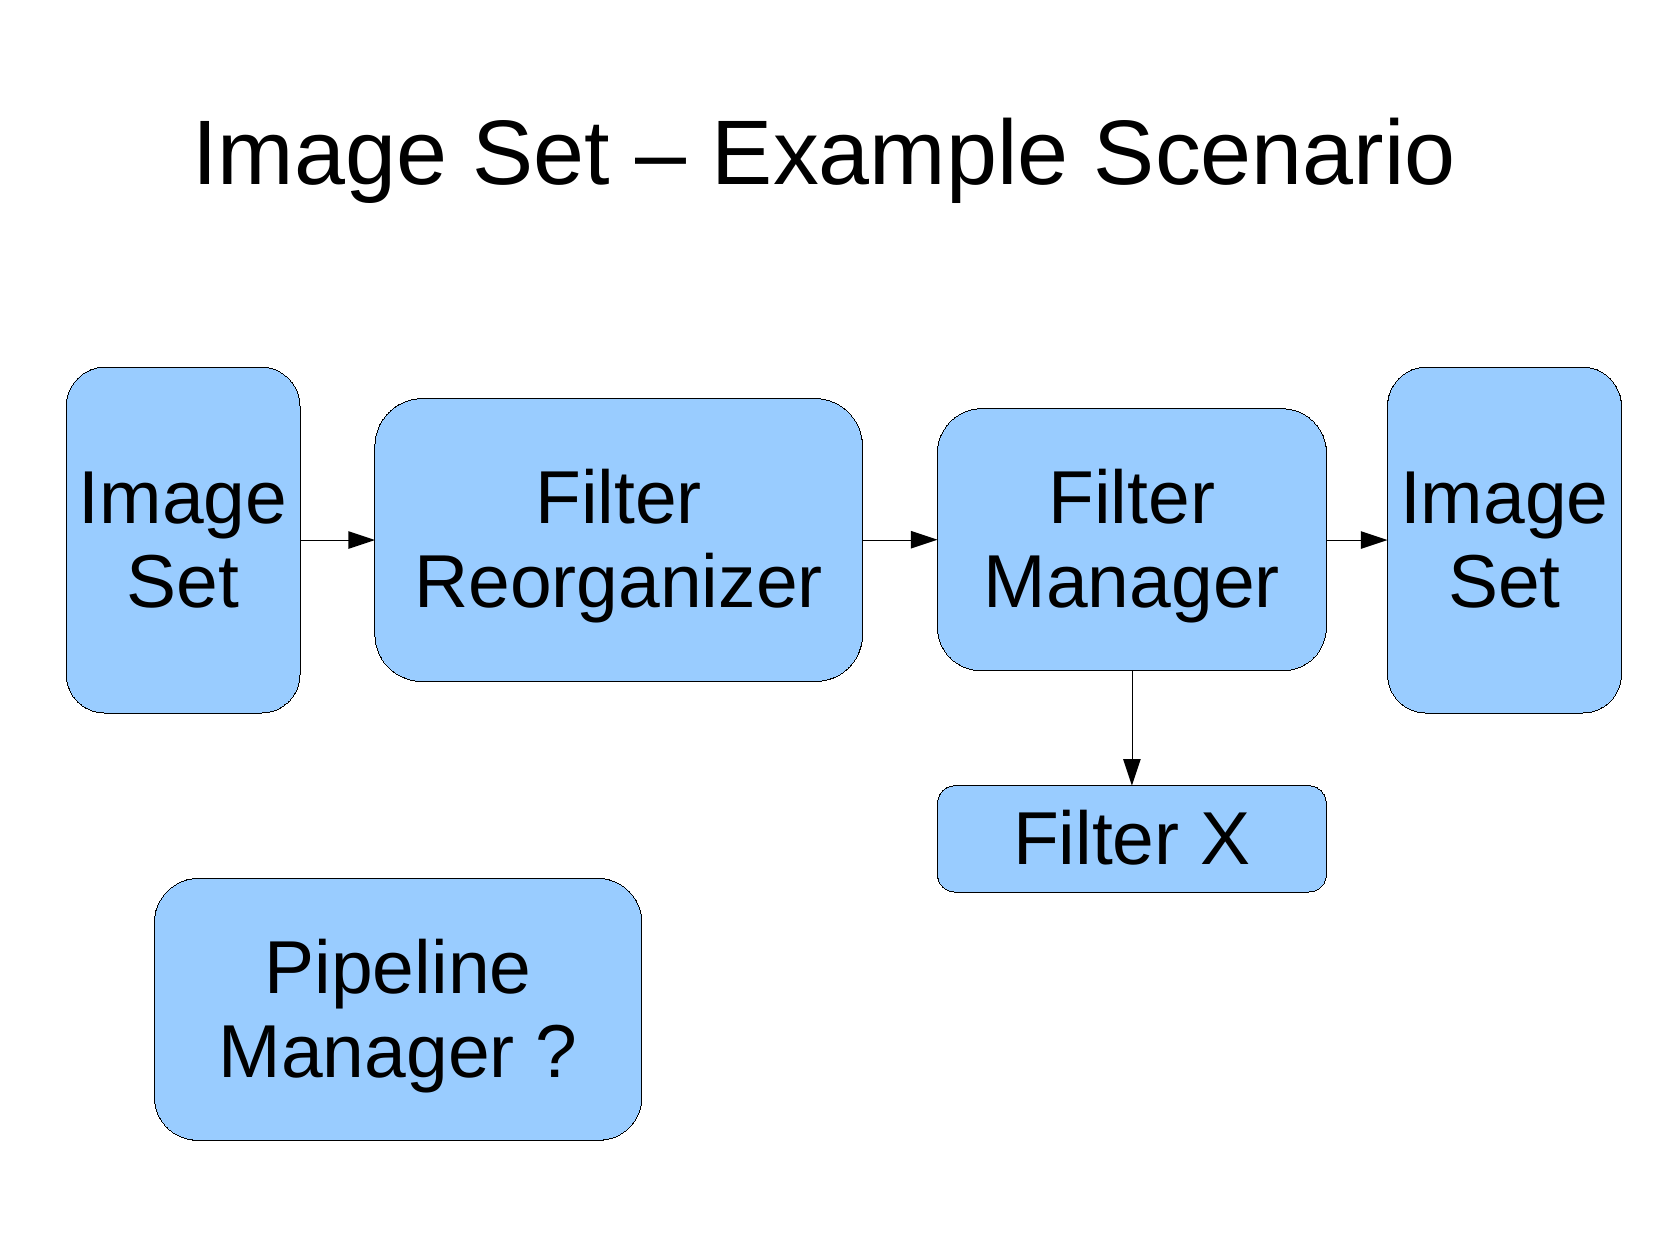

# Image Set – Example Scenario
Image
Set
Image
Set
Filter
Reorganizer
Filter
Manager
Filter X
Pipeline
Manager ?